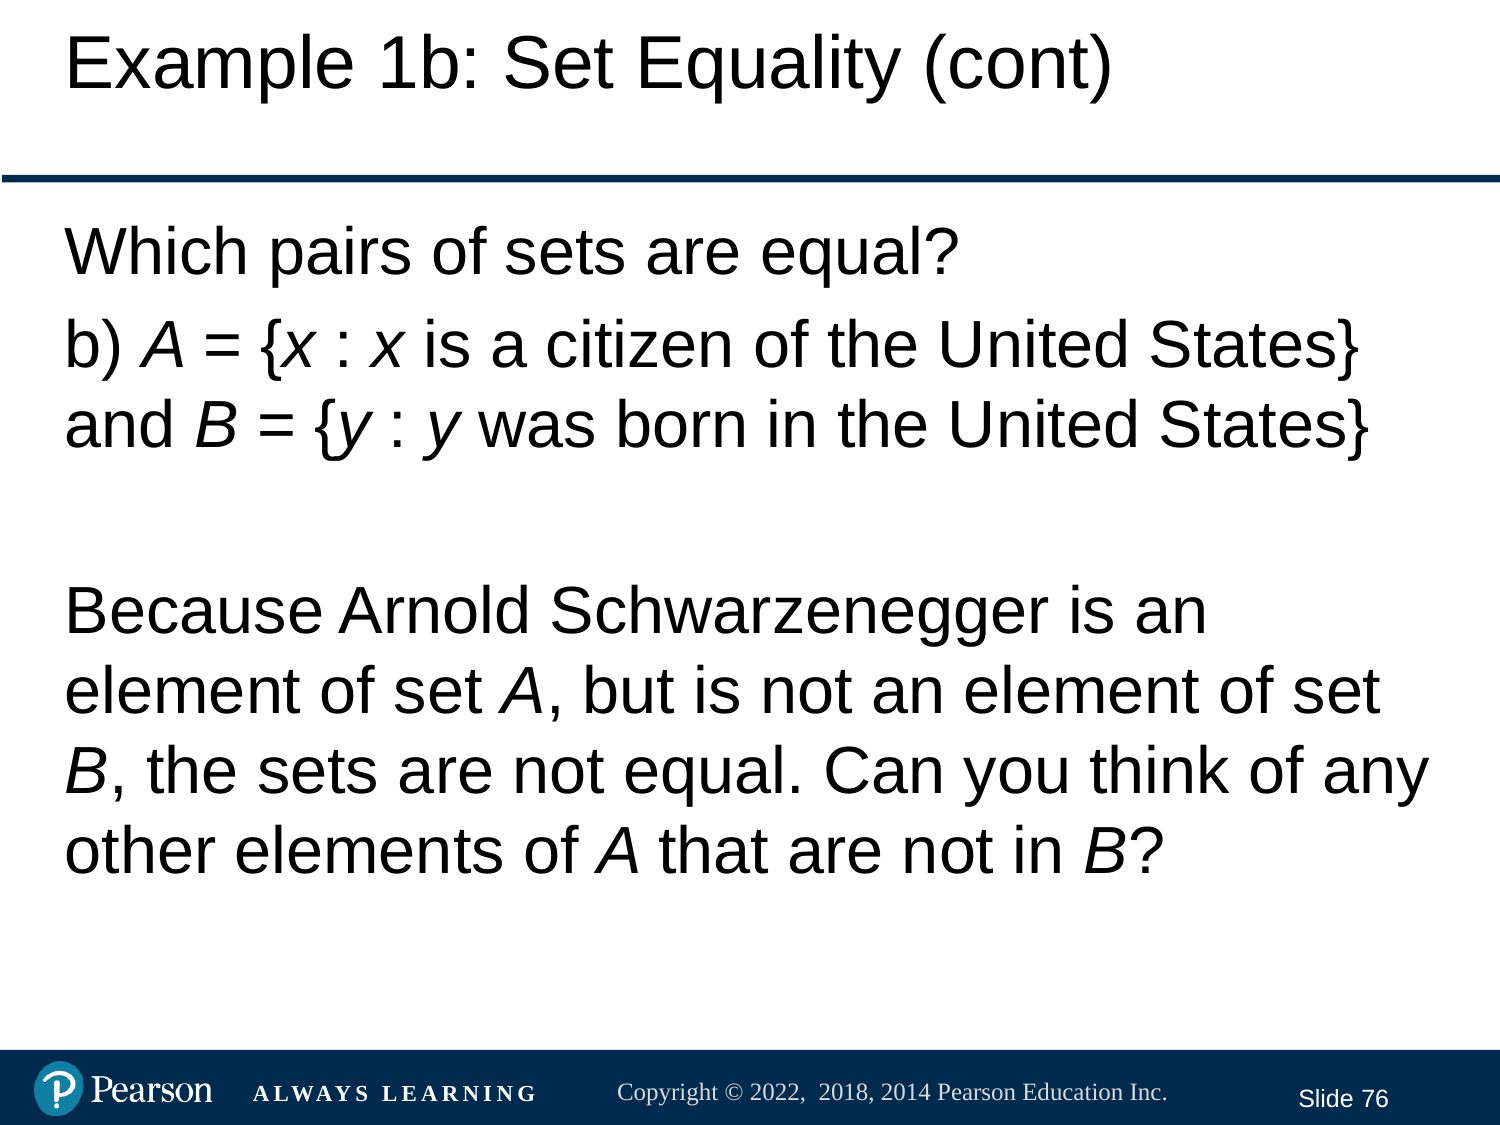

# Example 1b: Set Equality (cont)
Which pairs of sets are equal?
b) A = {x : x is a citizen of the United States} and B = {y : y was born in the United States}
Because Arnold Schwarzenegger is an element of set A, but is not an element of set B, the sets are not equal. Can you think of any other elements of A that are not in B?